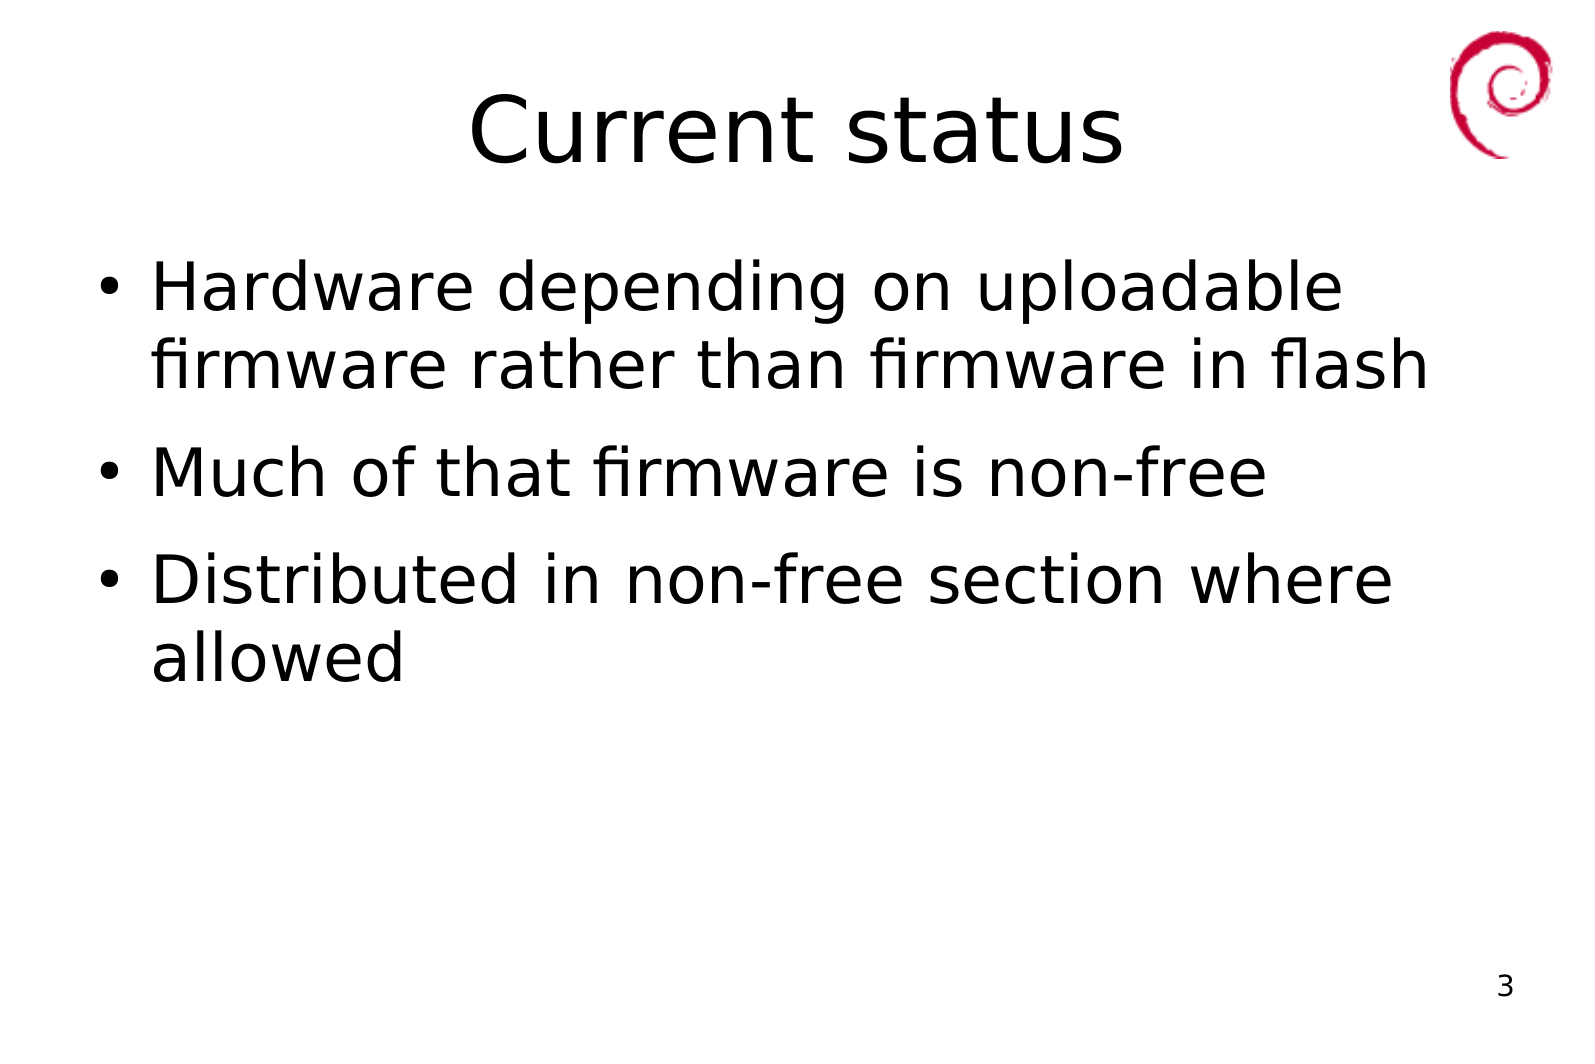

# Current status
Hardware depending on uploadable firmware rather than firmware in flash
Much of that firmware is non-free
Distributed in non-free section where allowed
3